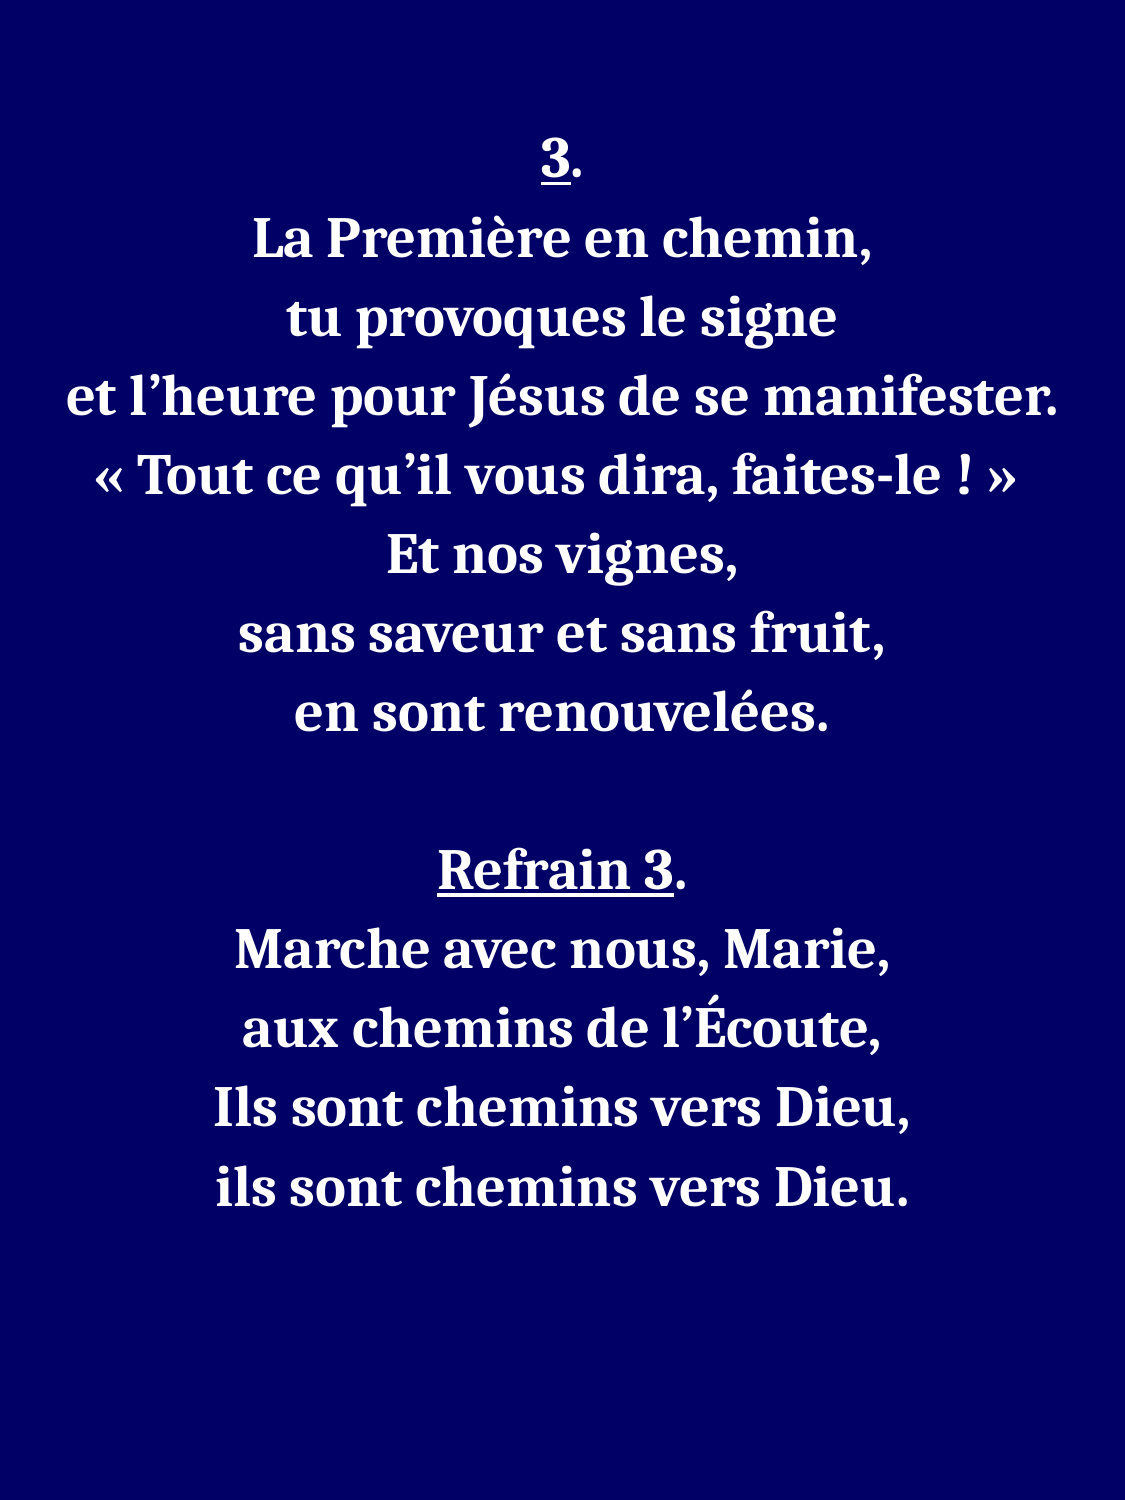

3.
La Première en chemin,
tu provoques le signe
et l’heure pour Jésus de se manifester.
« Tout ce qu’il vous dira, faites-le ! »
Et nos vignes,
sans saveur et sans fruit,
en sont renouvelées.
Refrain 3.
Marche avec nous, Marie,
aux chemins de l’Écoute,
Ils sont chemins vers Dieu,
ils sont chemins vers Dieu.